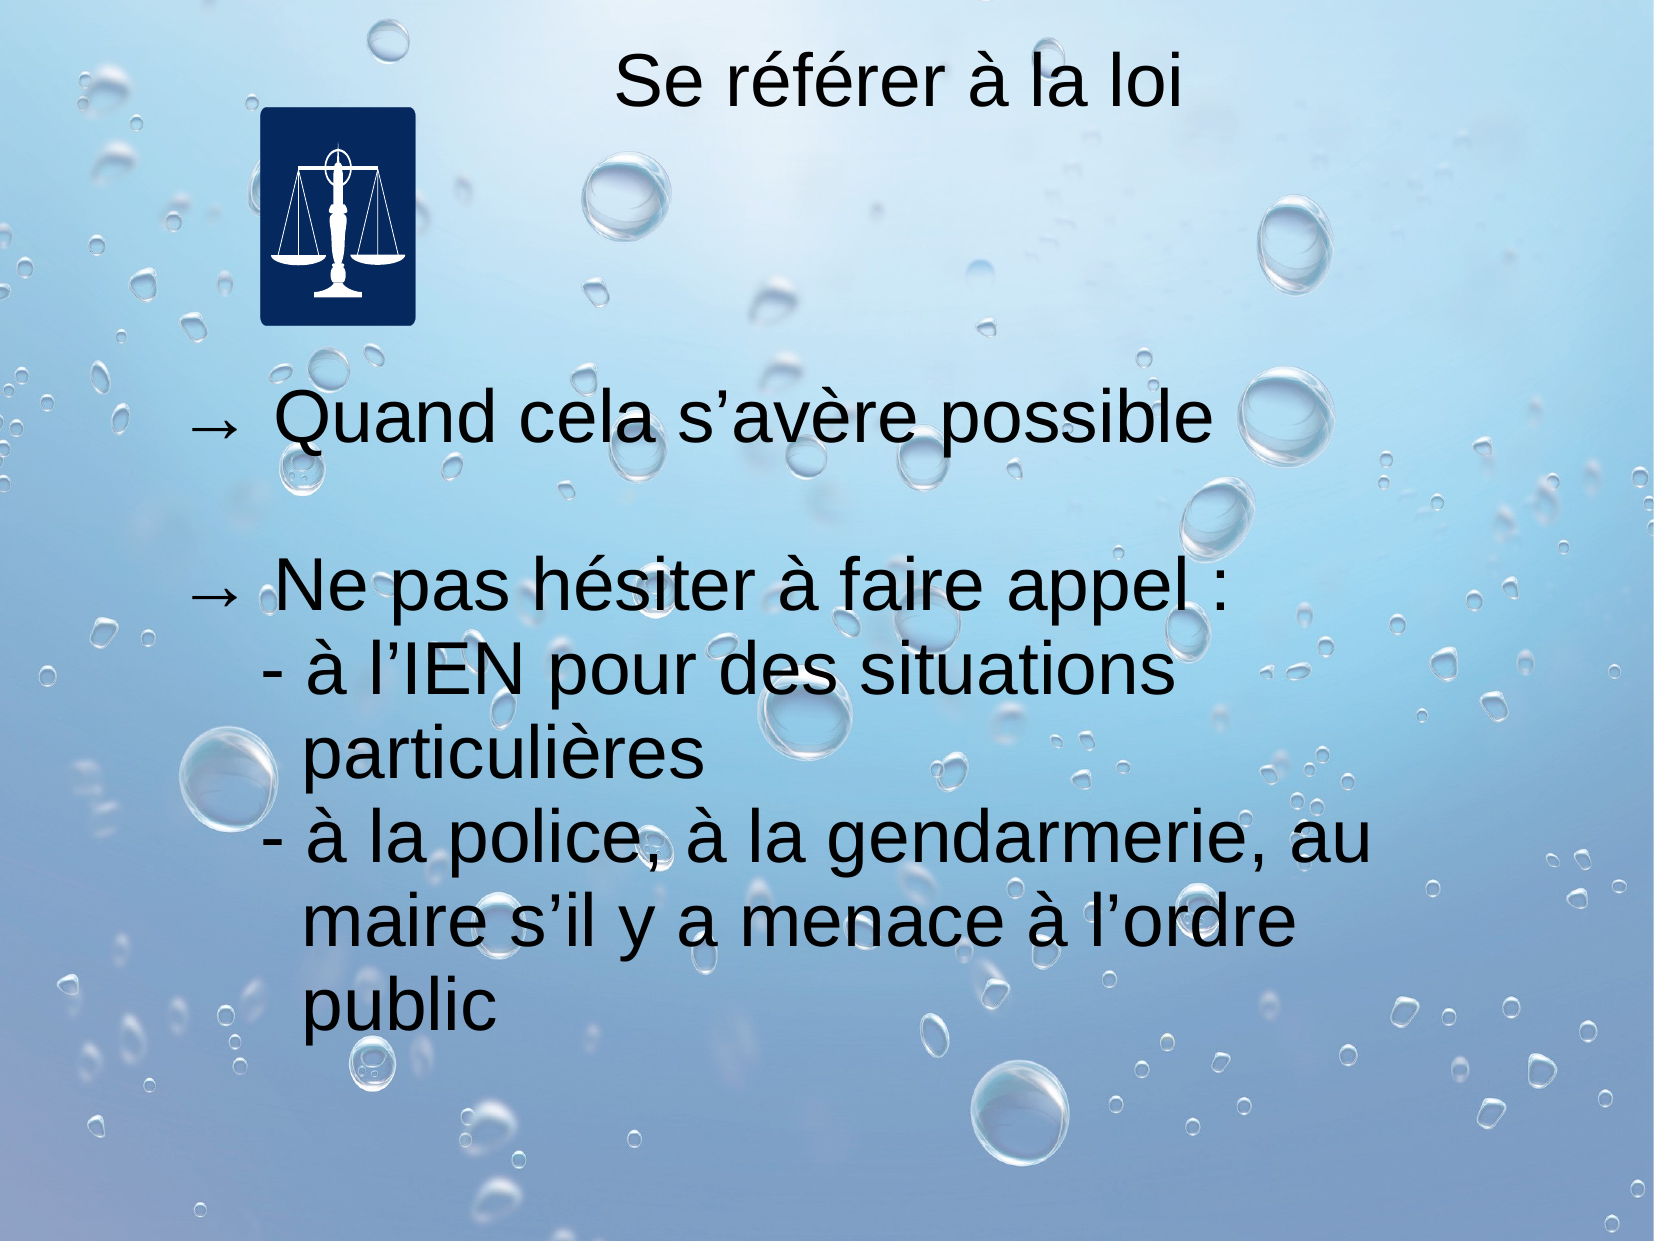

# Se référer à la loi → Quand cela s’avère possible → Ne pas hésiter à faire appel : - à l’IEN pour des situations particulières - à la police, à la gendarmerie, au maire s’il y a menace à l’ordre public